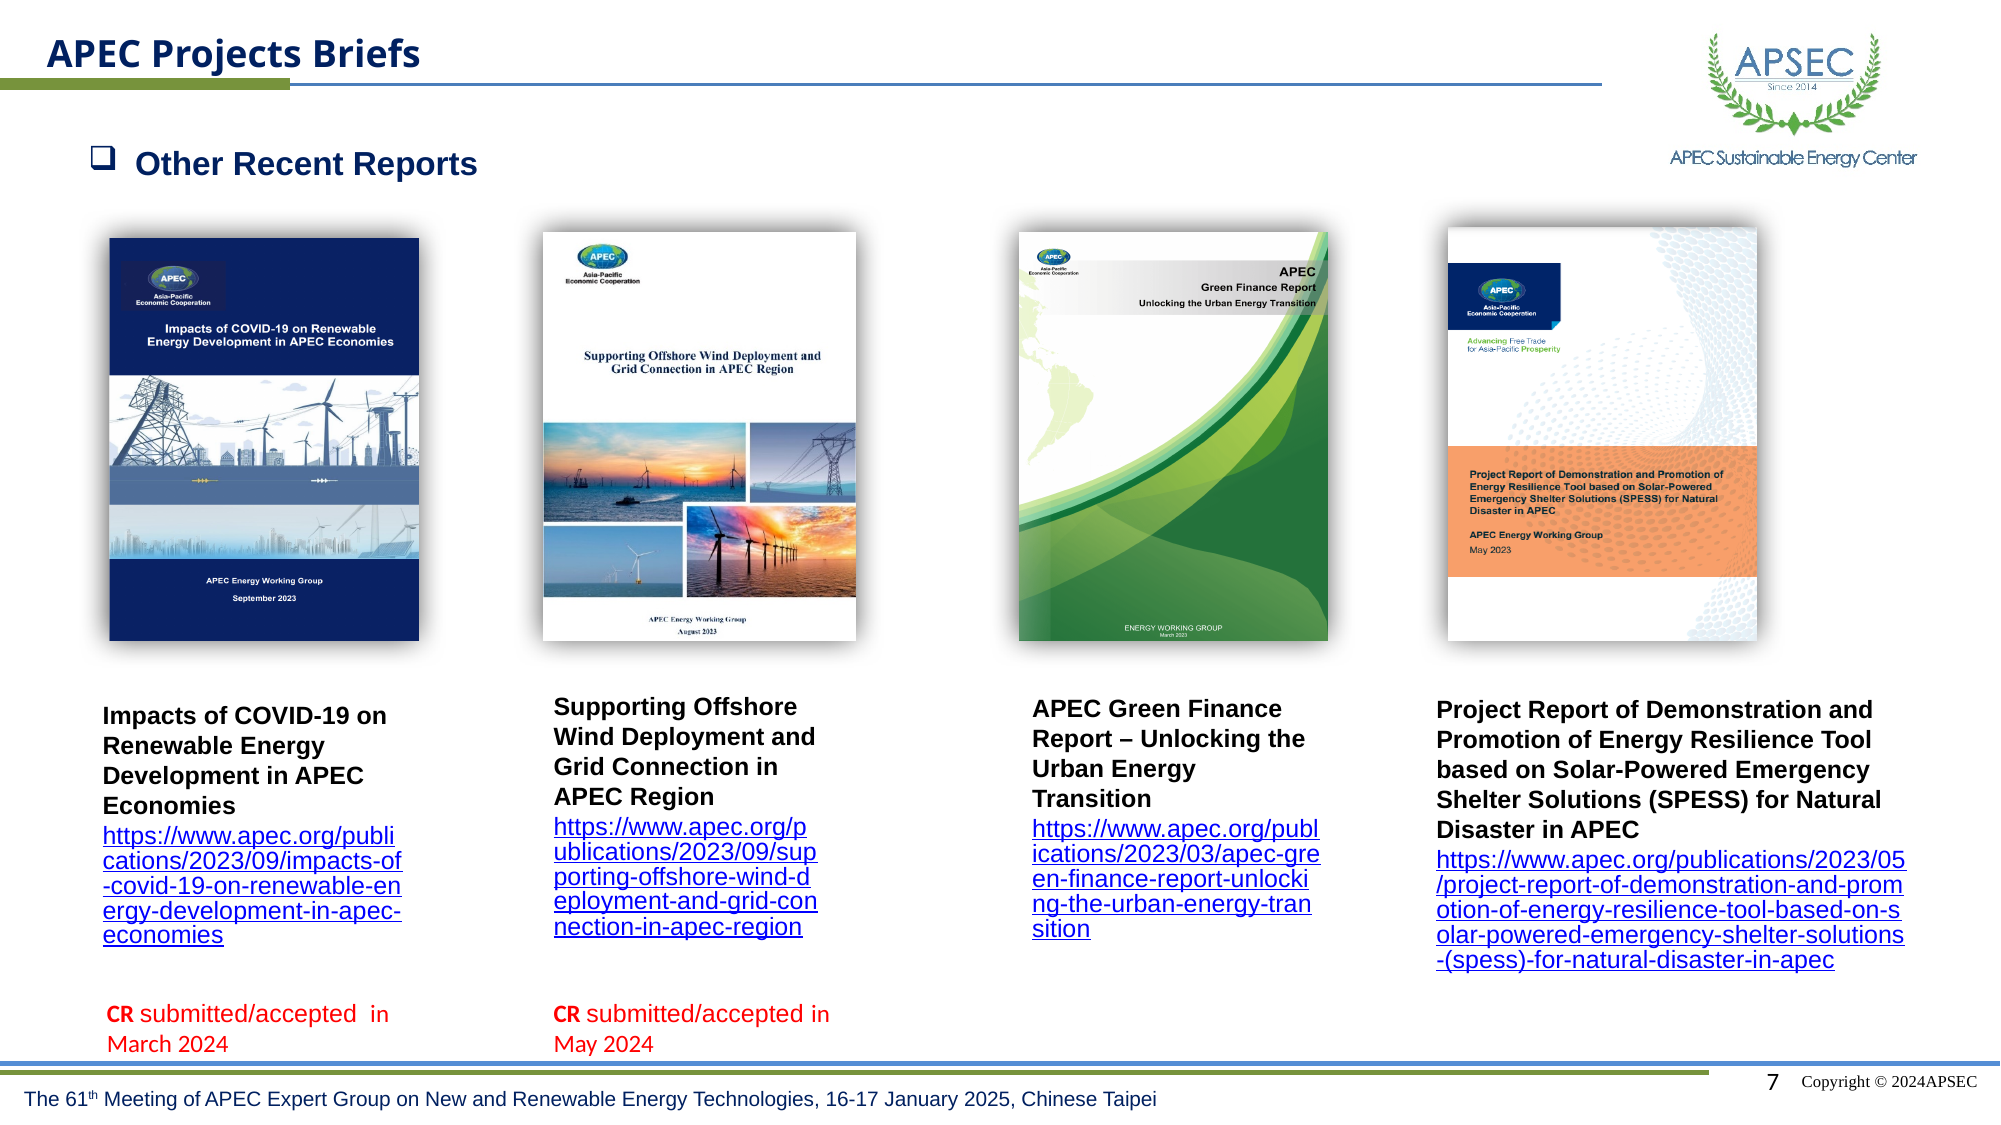

APEC Projects Briefs
Other Recent Reports
Supporting Offshore Wind Deployment and Grid Connection in APEC Region
https://www.apec.org/publications/2023/09/supporting-offshore-wind-deployment-and-grid-connection-in-apec-region
APEC Green Finance Report – Unlocking the Urban Energy Transition
https://www.apec.org/publications/2023/03/apec-green-finance-report-unlocking-the-urban-energy-transition
Project Report of Demonstration and Promotion of Energy Resilience Tool based on Solar-Powered Emergency Shelter Solutions (SPESS) for Natural Disaster in APEC
https://www.apec.org/publications/2023/05/project-report-of-demonstration-and-promotion-of-energy-resilience-tool-based-on-solar-powered-emergency-shelter-solutions-(spess)-for-natural-disaster-in-apec
Impacts of COVID-19 on Renewable Energy Development in APEC Economies
https://www.apec.org/publications/2023/09/impacts-of-covid-19-on-renewable-energy-development-in-apec-economies
CR submitted/accepted in March 2024
CR submitted/accepted in
May 2024
7